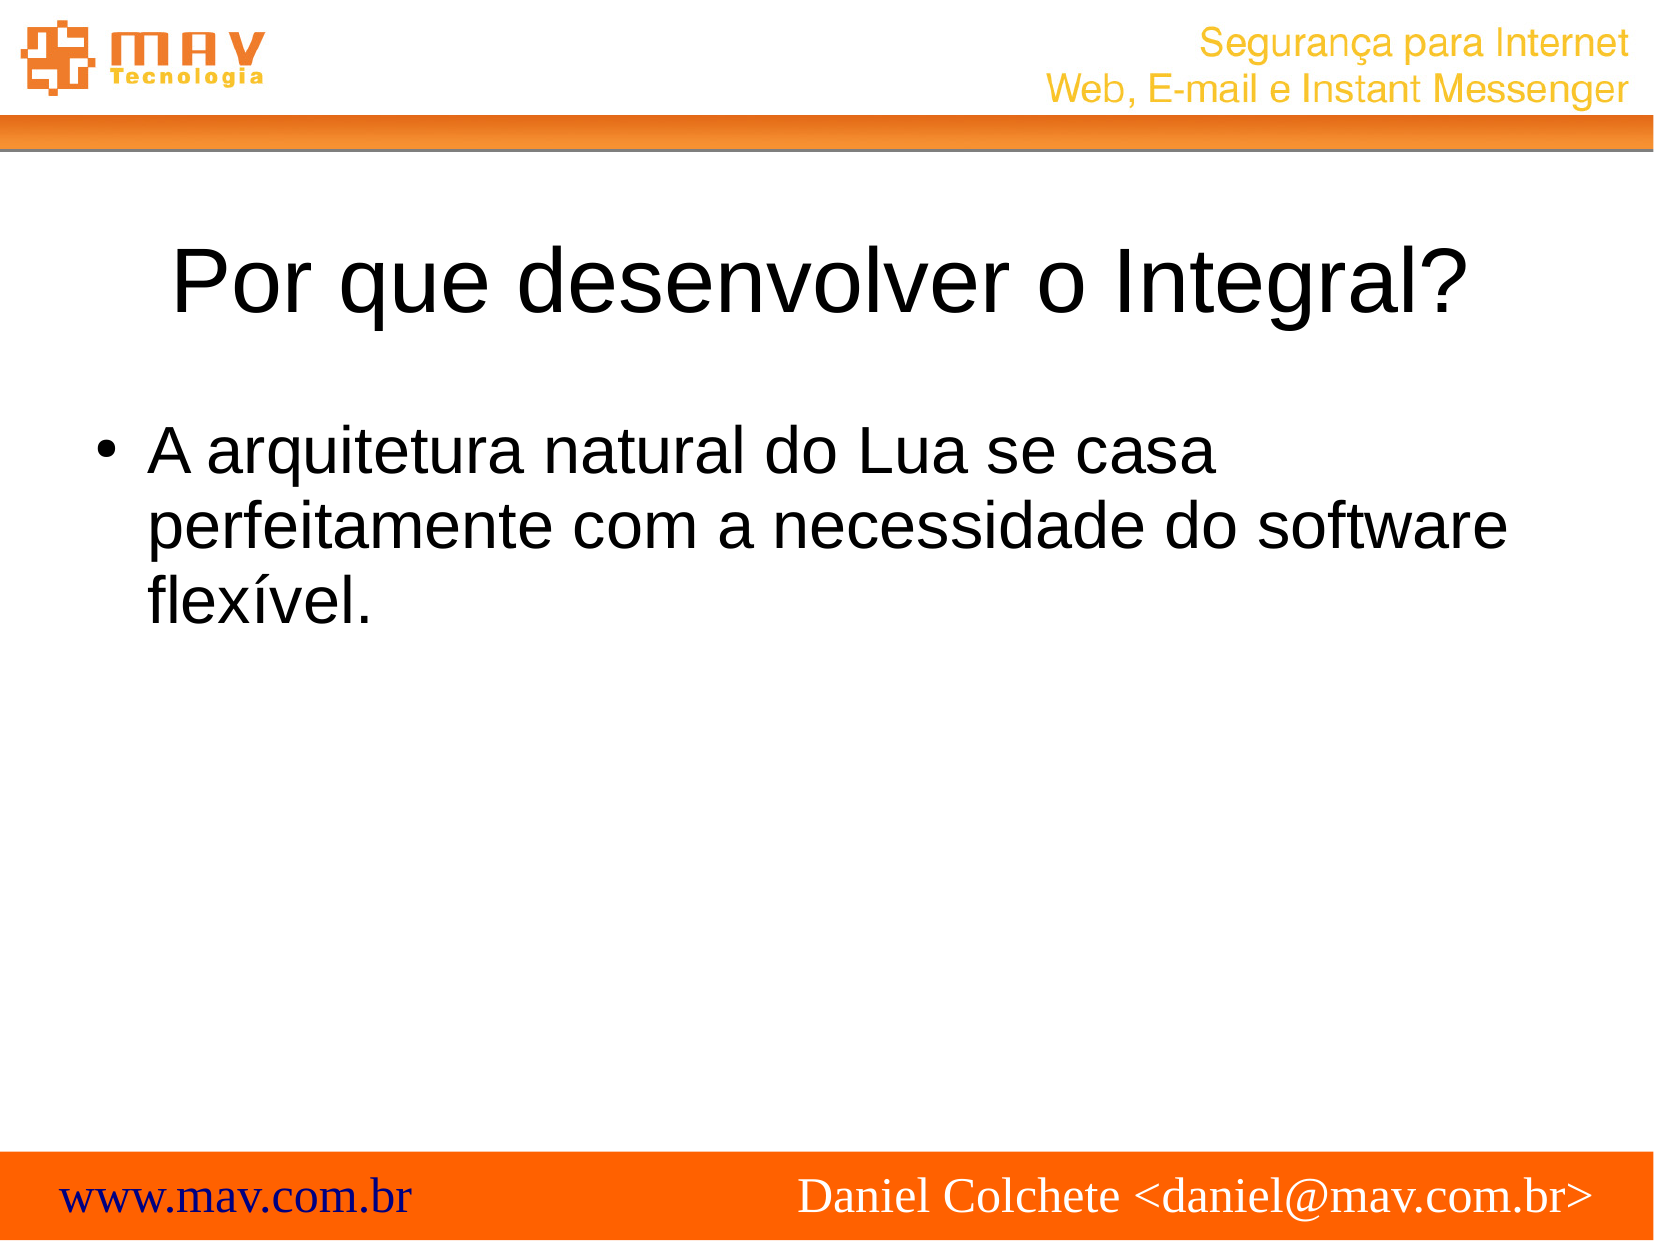

# Por que desenvolver o Integral?
A arquitetura natural do Lua se casa perfeitamente com a necessidade do software flexível.